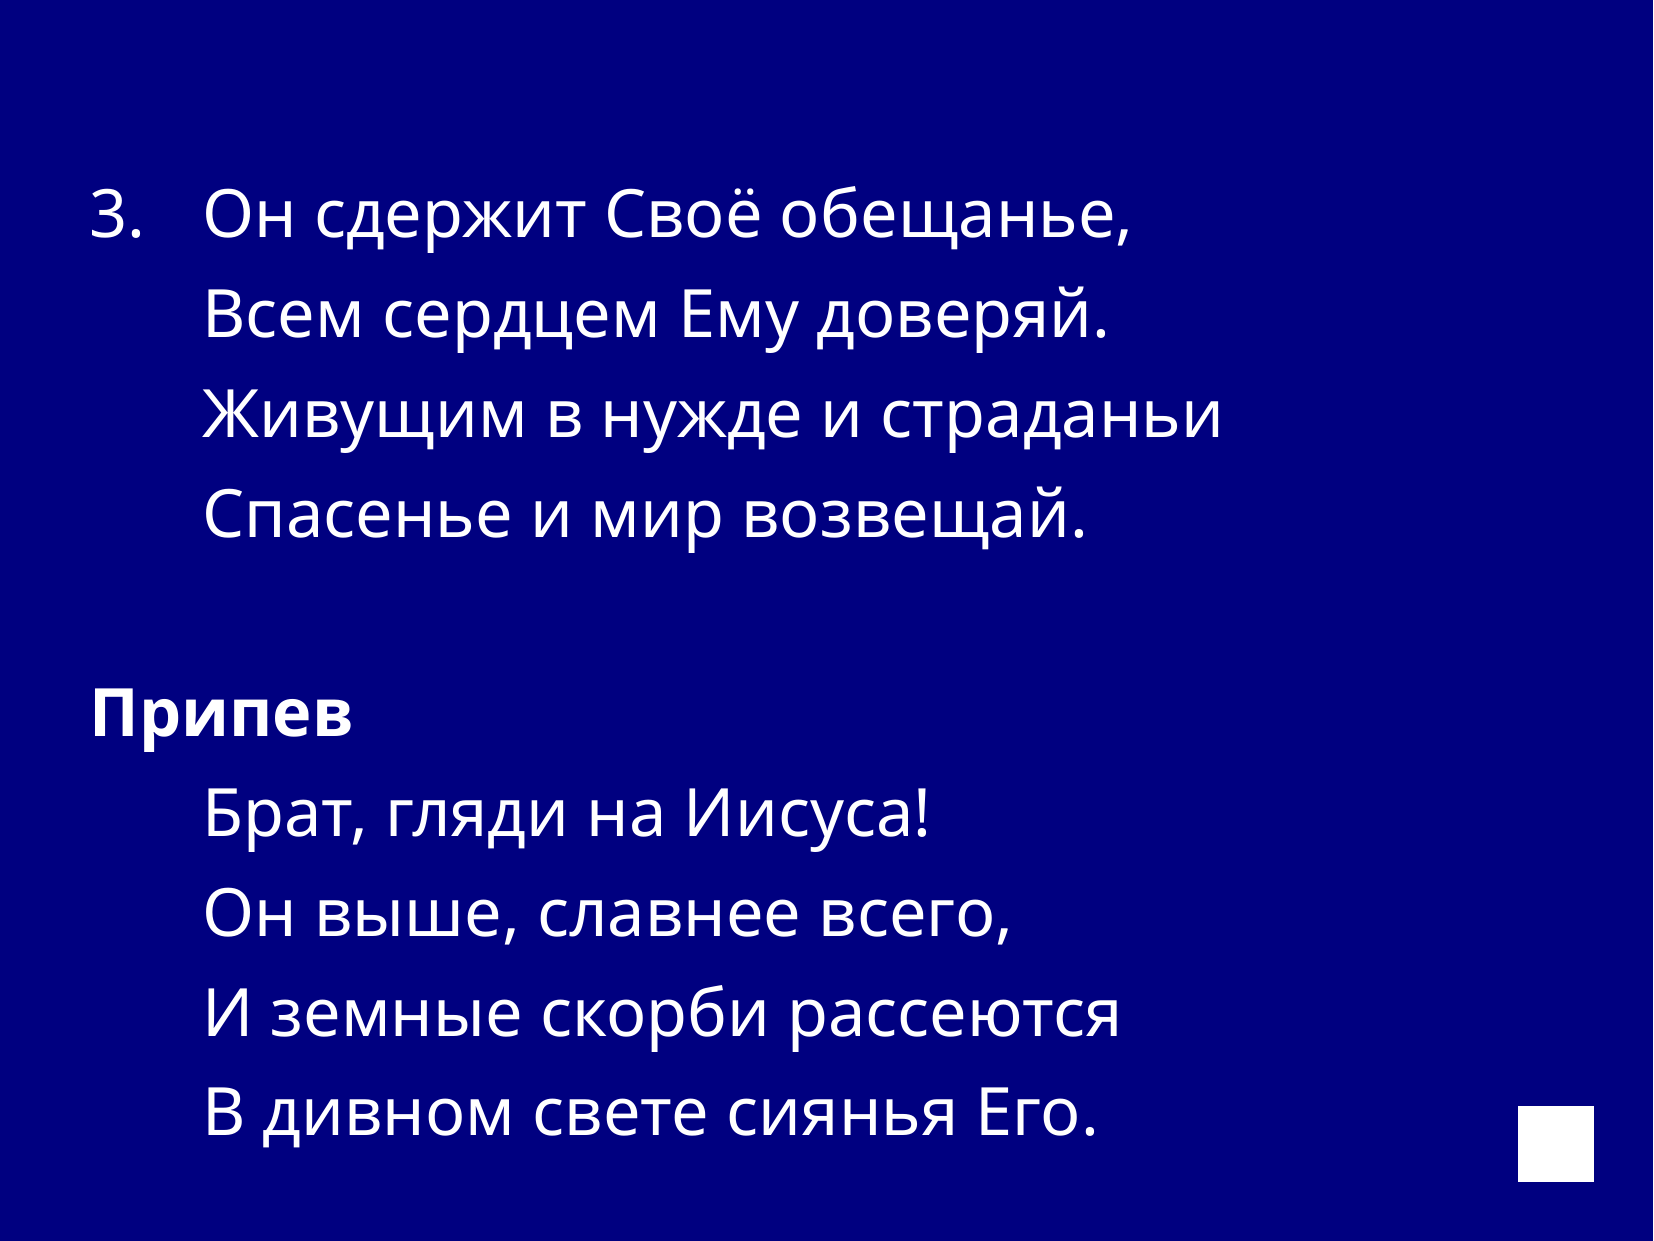

3.	Он сдержит Своё обещанье,
	Всем сердцем Ему доверяй.
	Живущим в нужде и страданьи
	Спасенье и мир возвещай.
Припев
	Брат, гляди на Иисуса!
	Он выше, славнее всего,
	И земные скорби рассеются
	В дивном свете сиянья Его.